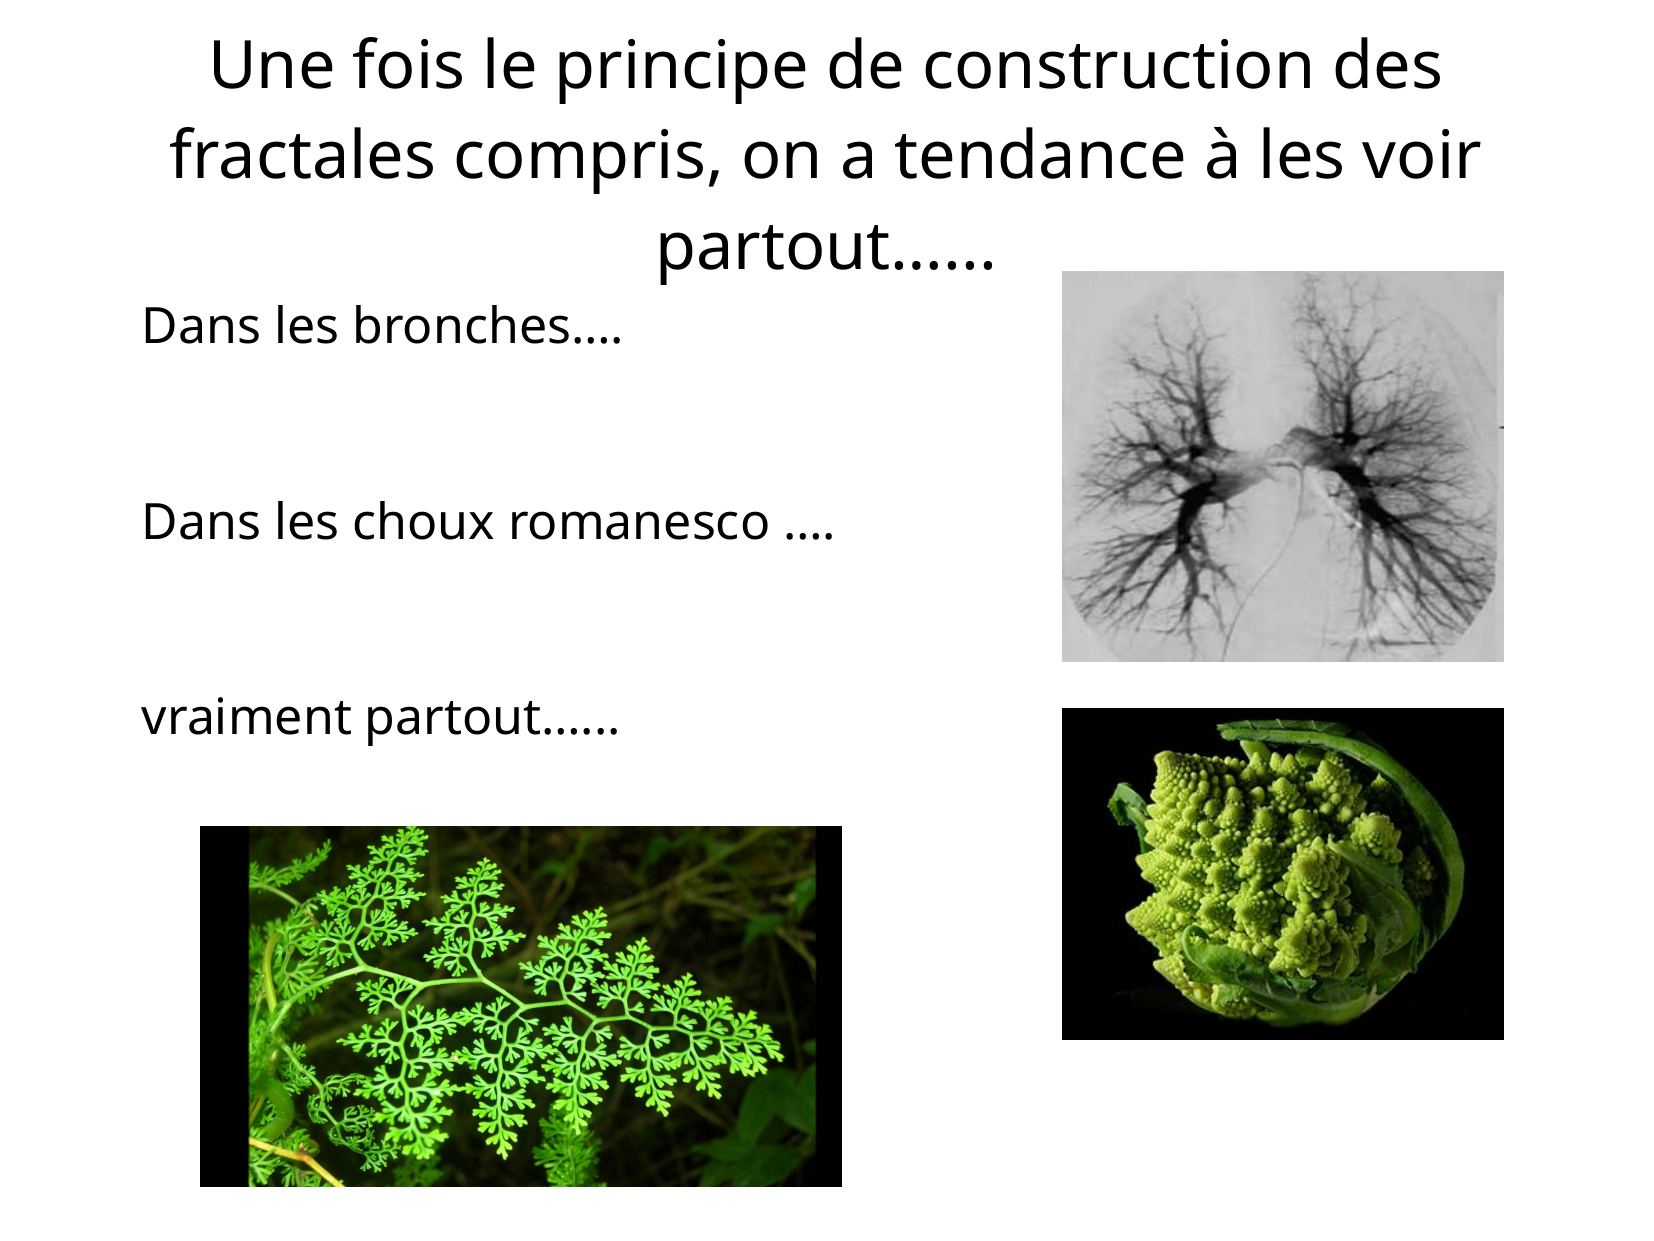

# Une fois le principe de construction des fractales compris, on a tendance à les voir partout…...
Dans les bronches….
Dans les choux romanesco ….
vraiment partout…...